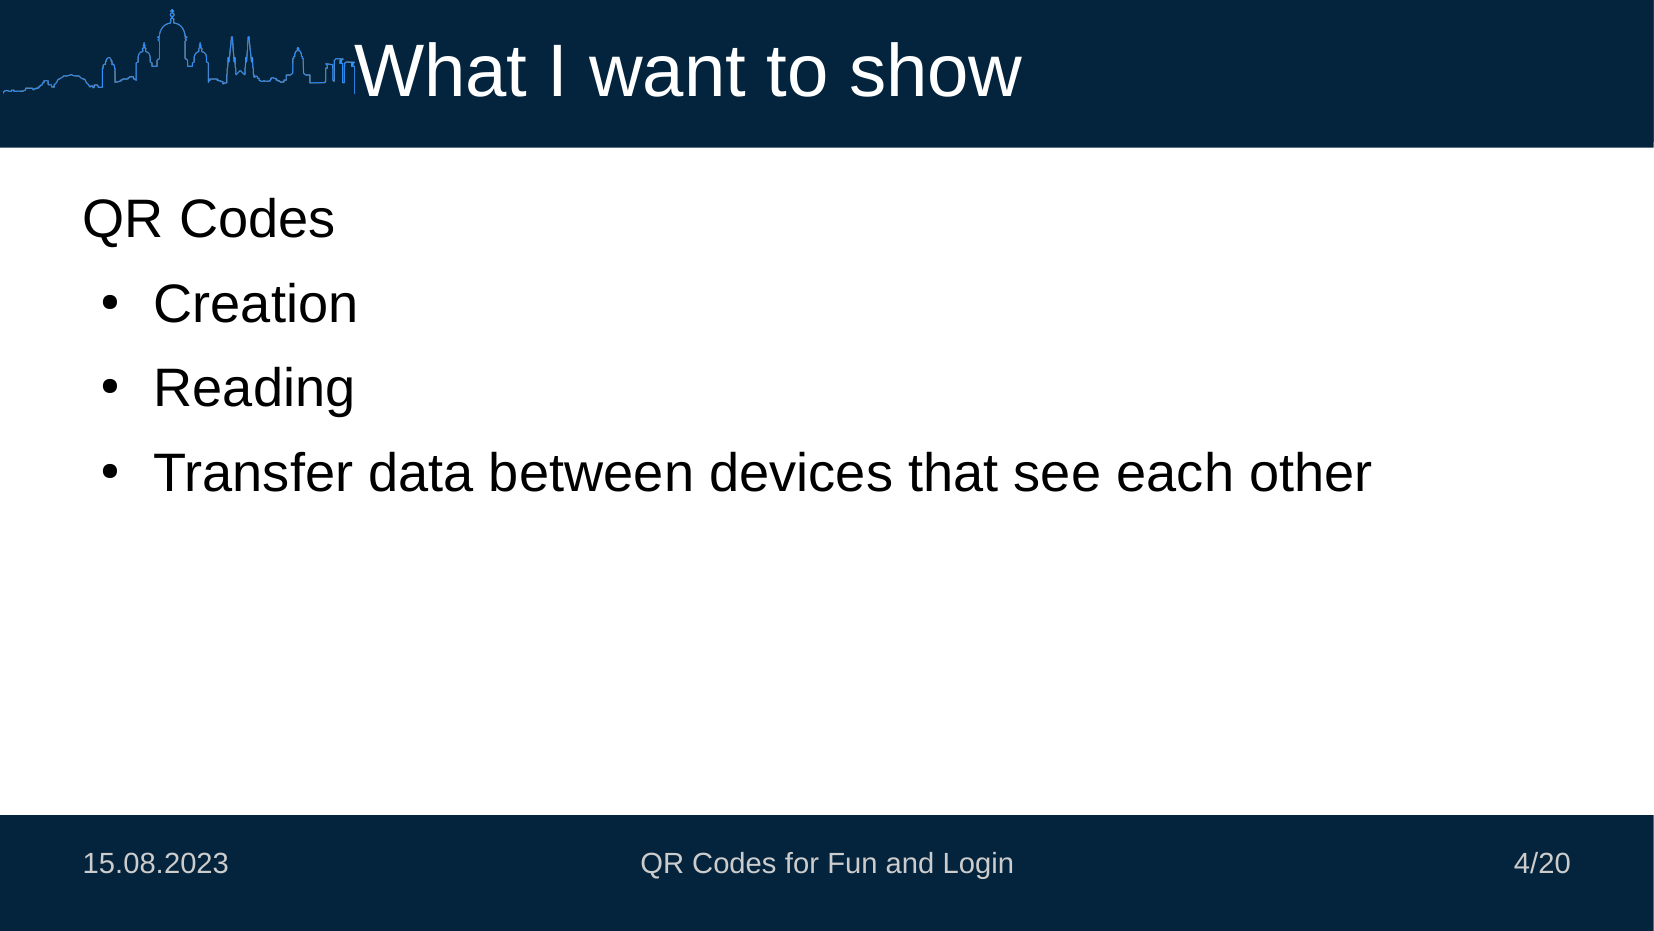

# What I want to show
QR Codes
Creation
Reading
Transfer data between devices that see each other
08. März 2019
4